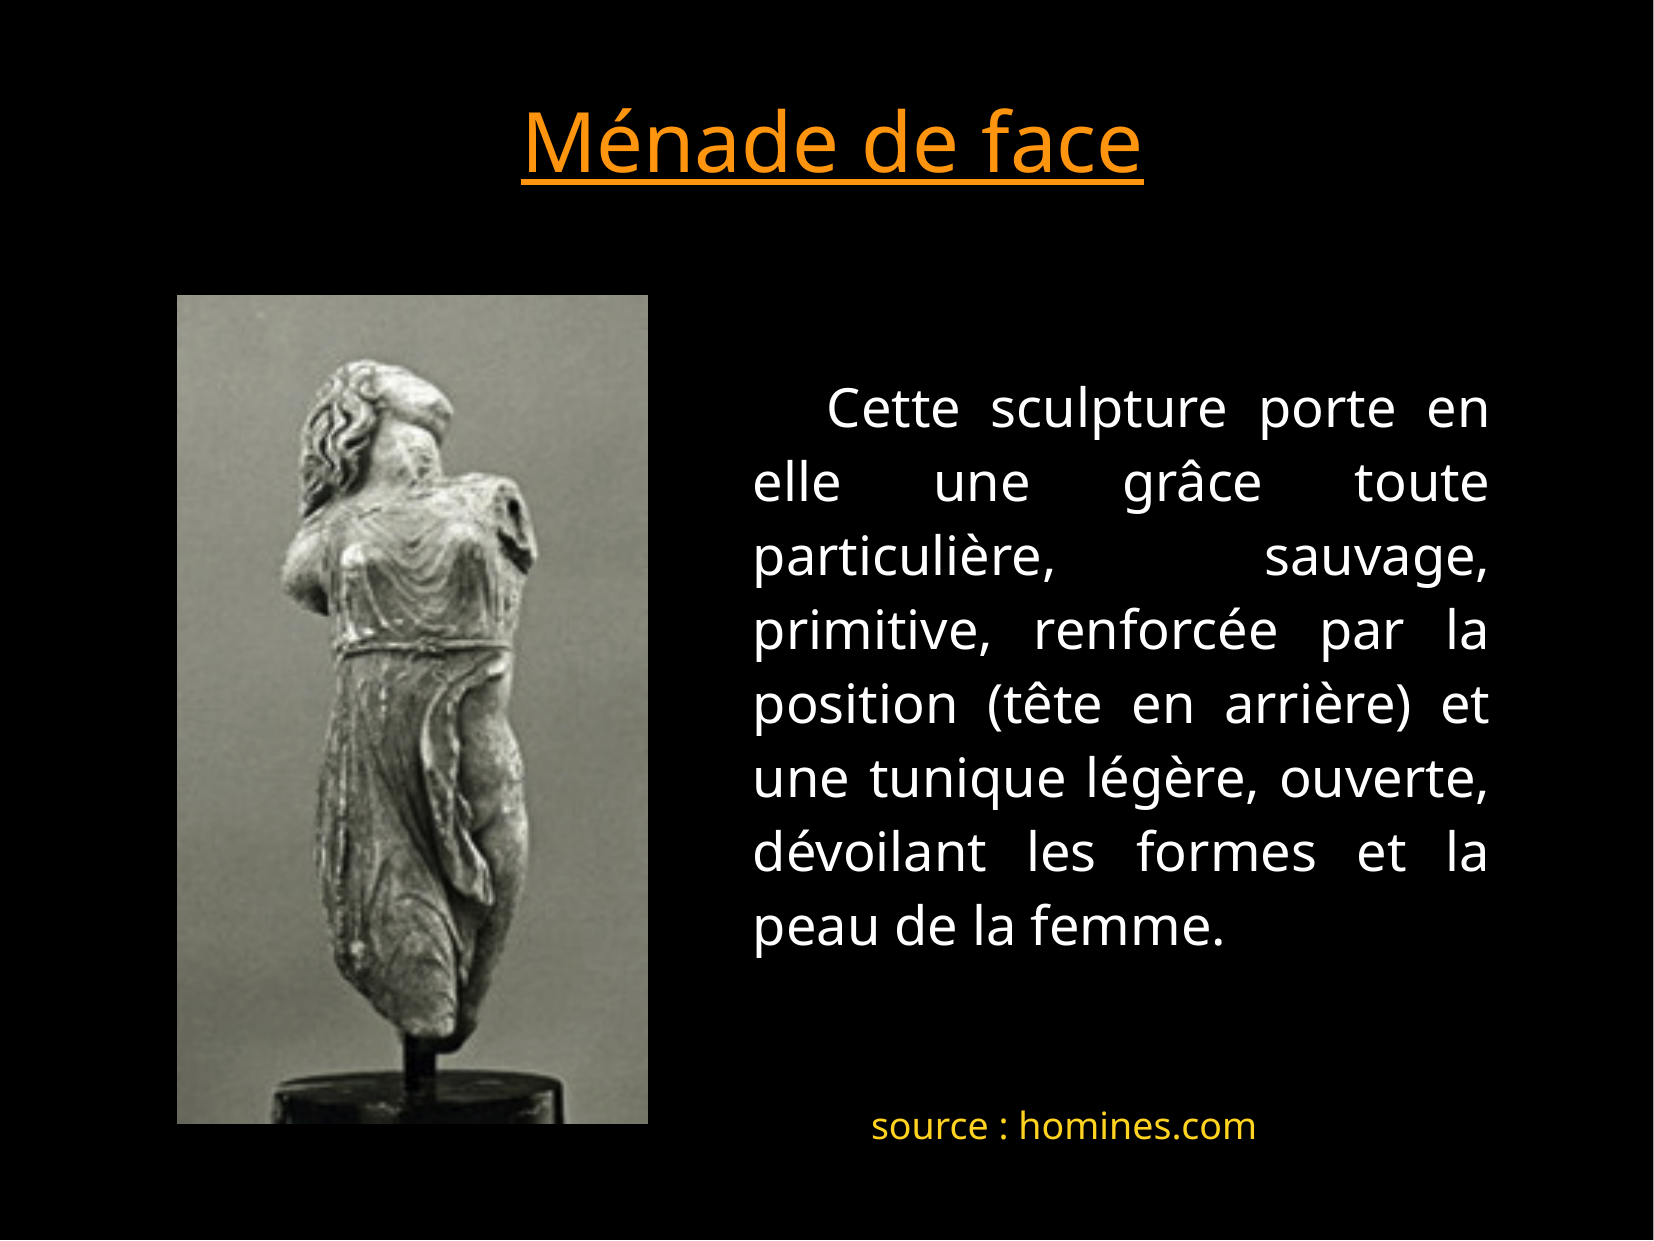

# Ménade de face
	Cette sculpture porte en elle une grâce toute particulière, sauvage, primitive, renforcée par la position (tête en arrière) et une tunique légère, ouverte, dévoilant les formes et la peau de la femme.
source : homines.com